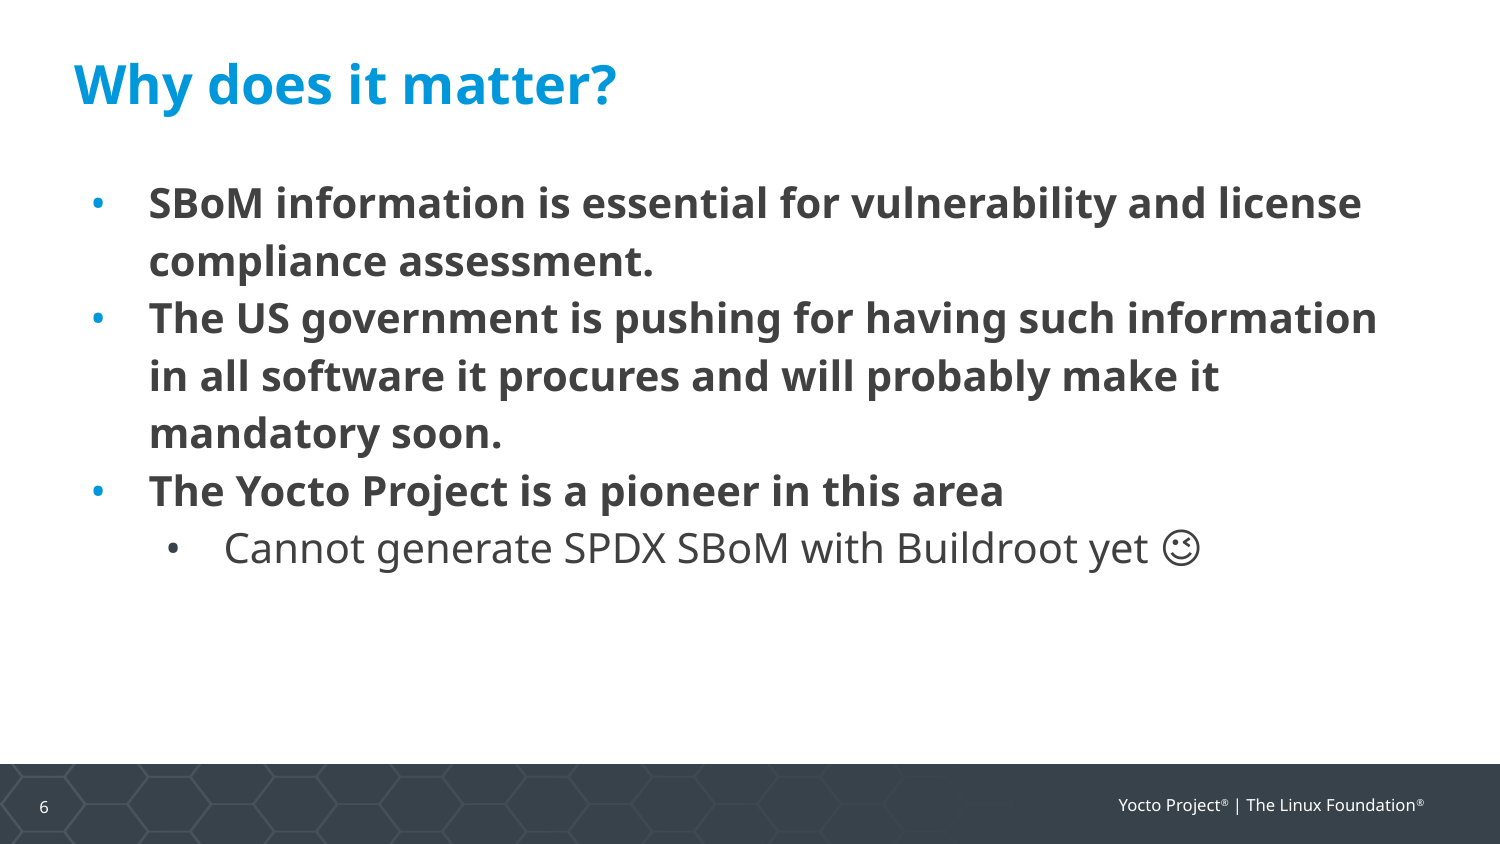

# Why does it matter?
SBoM information is essential for vulnerability and license compliance assessment.
The US government is pushing for having such information
in all software it procures and will probably make it mandatory soon.
The Yocto Project is a pioneer in this area
Cannot generate SPDX SBoM with Buildroot yet 😉